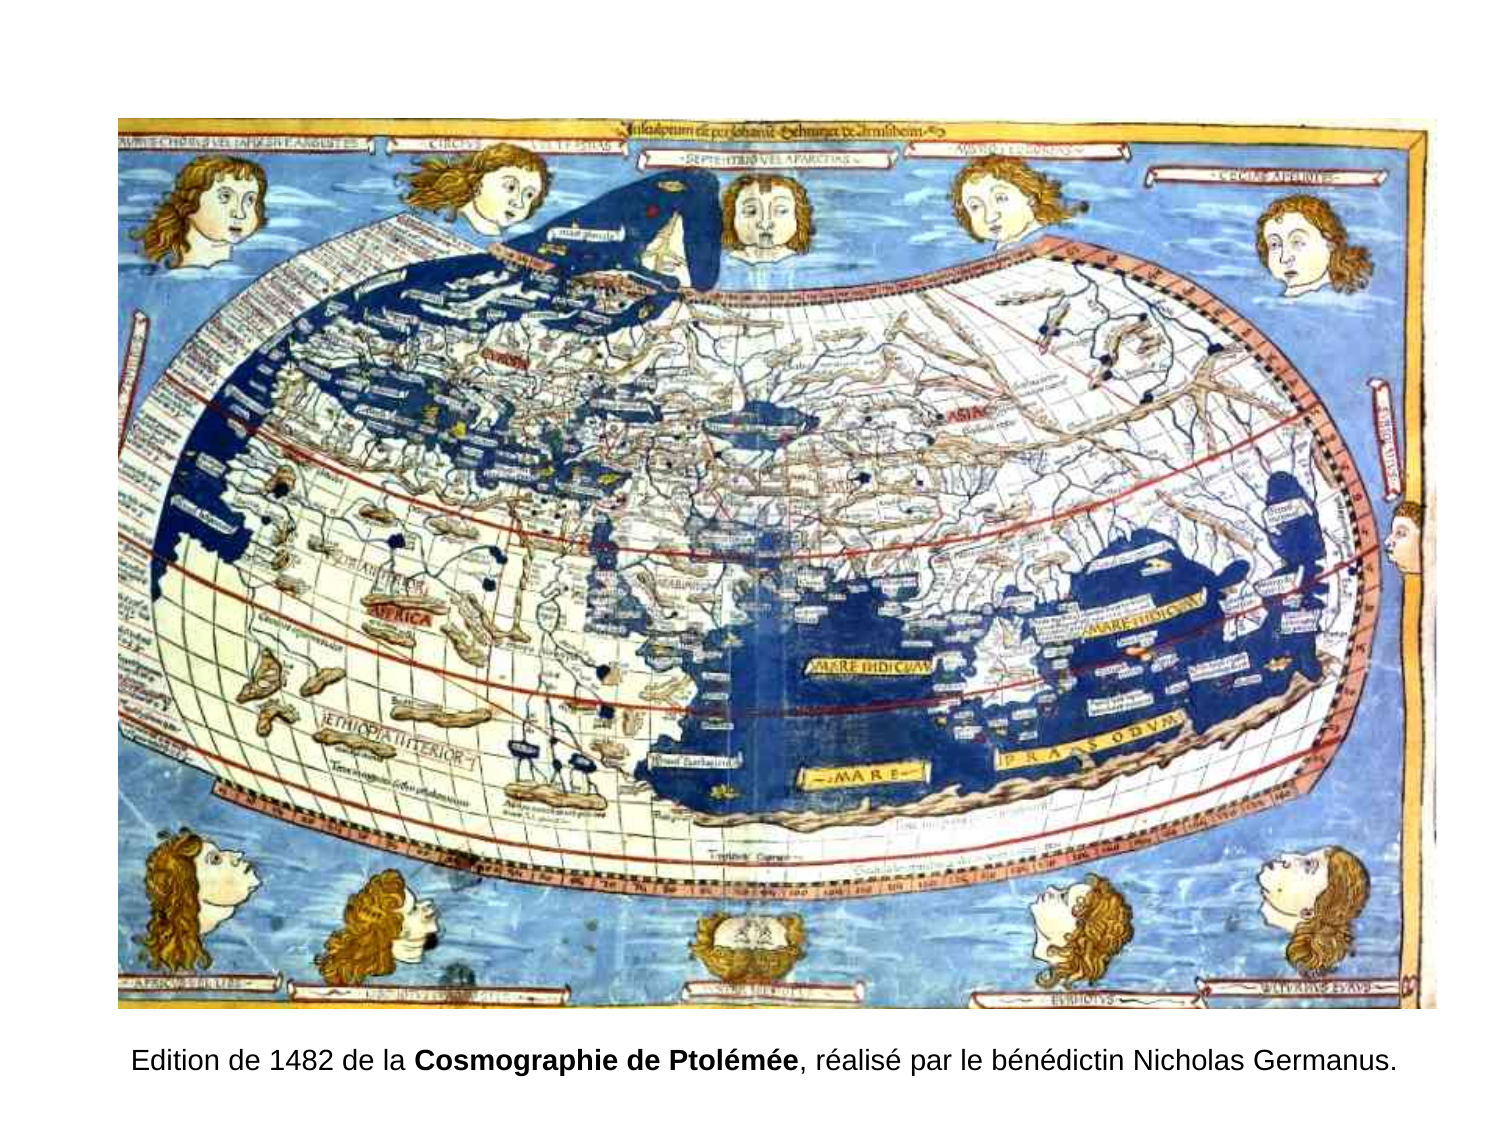

Edition de 1482 de la Cosmographie de Ptolémée, réalisé par le bénédictin Nicholas Germanus.